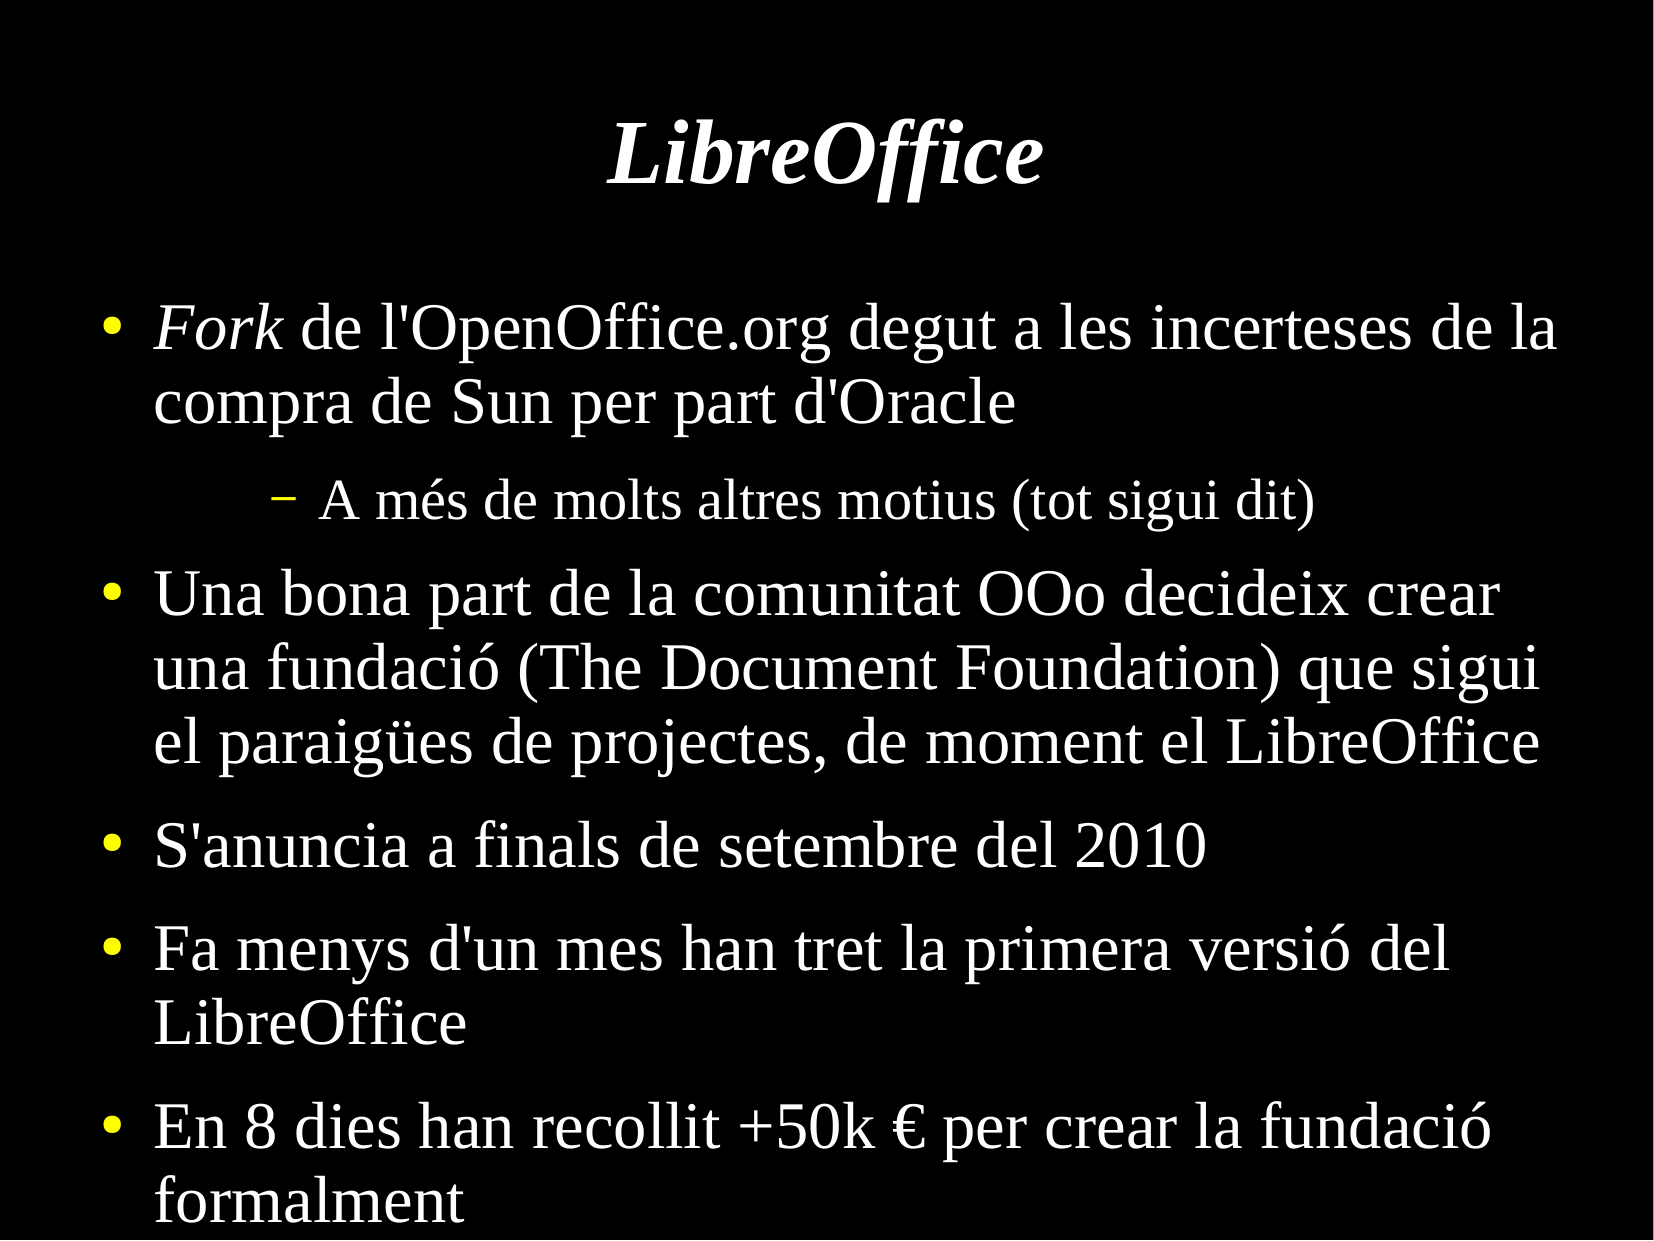

# LibreOffice
Fork de l'OpenOffice.org degut a les incerteses de la compra de Sun per part d'Oracle
A més de molts altres motius (tot sigui dit)
Una bona part de la comunitat OOo decideix crear una fundació (The Document Foundation) que sigui el paraigües de projectes, de moment el LibreOffice
S'anuncia a finals de setembre del 2010
Fa menys d'un mes han tret la primera versió del LibreOffice
En 8 dies han recollit +50k € per crear la fundació formalment